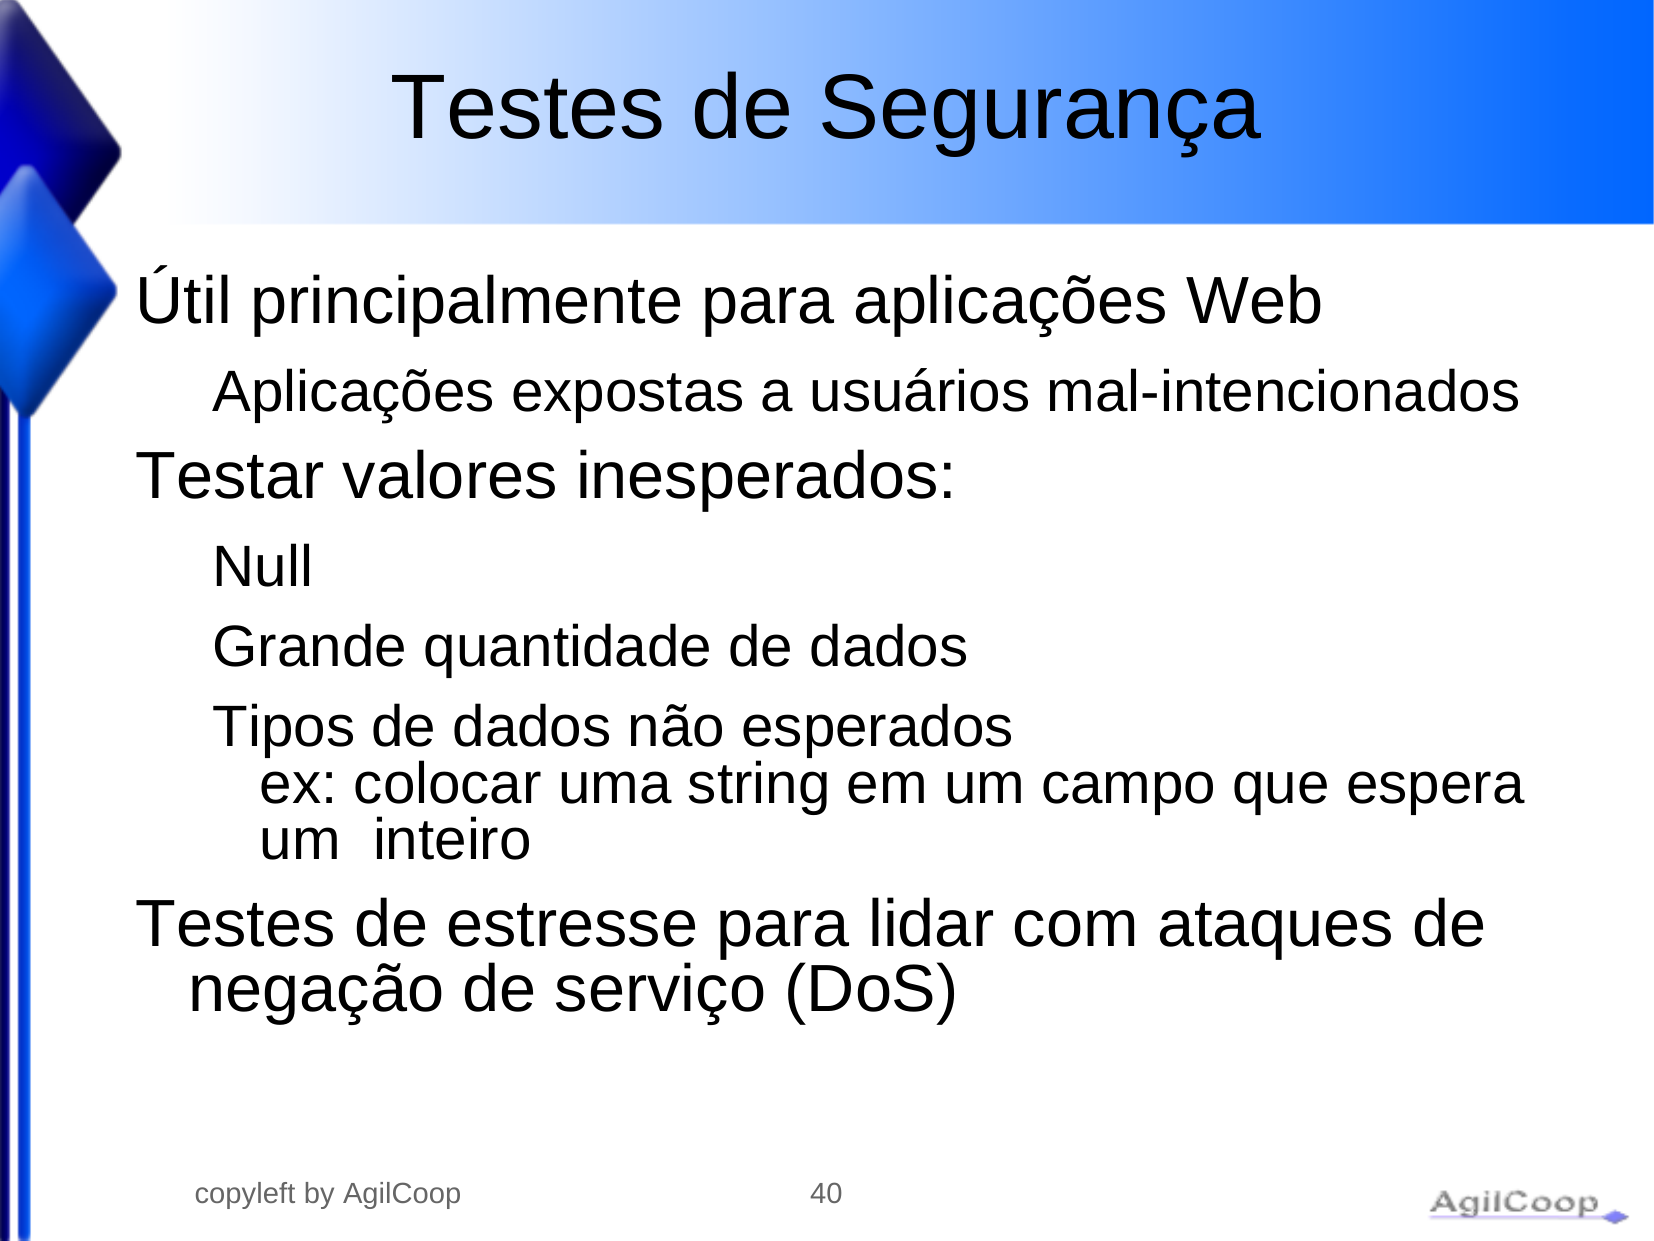

# Testes de Segurança
Útil principalmente para aplicações Web
Aplicações expostas a usuários mal-intencionados
Testar valores inesperados:
Null
Grande quantidade de dados
Tipos de dados não esperados
ex: colocar uma string em um campo que espera um inteiro
Testes de estresse para lidar com ataques de negação de serviço (DoS)
copyleft by AgilCoop
40